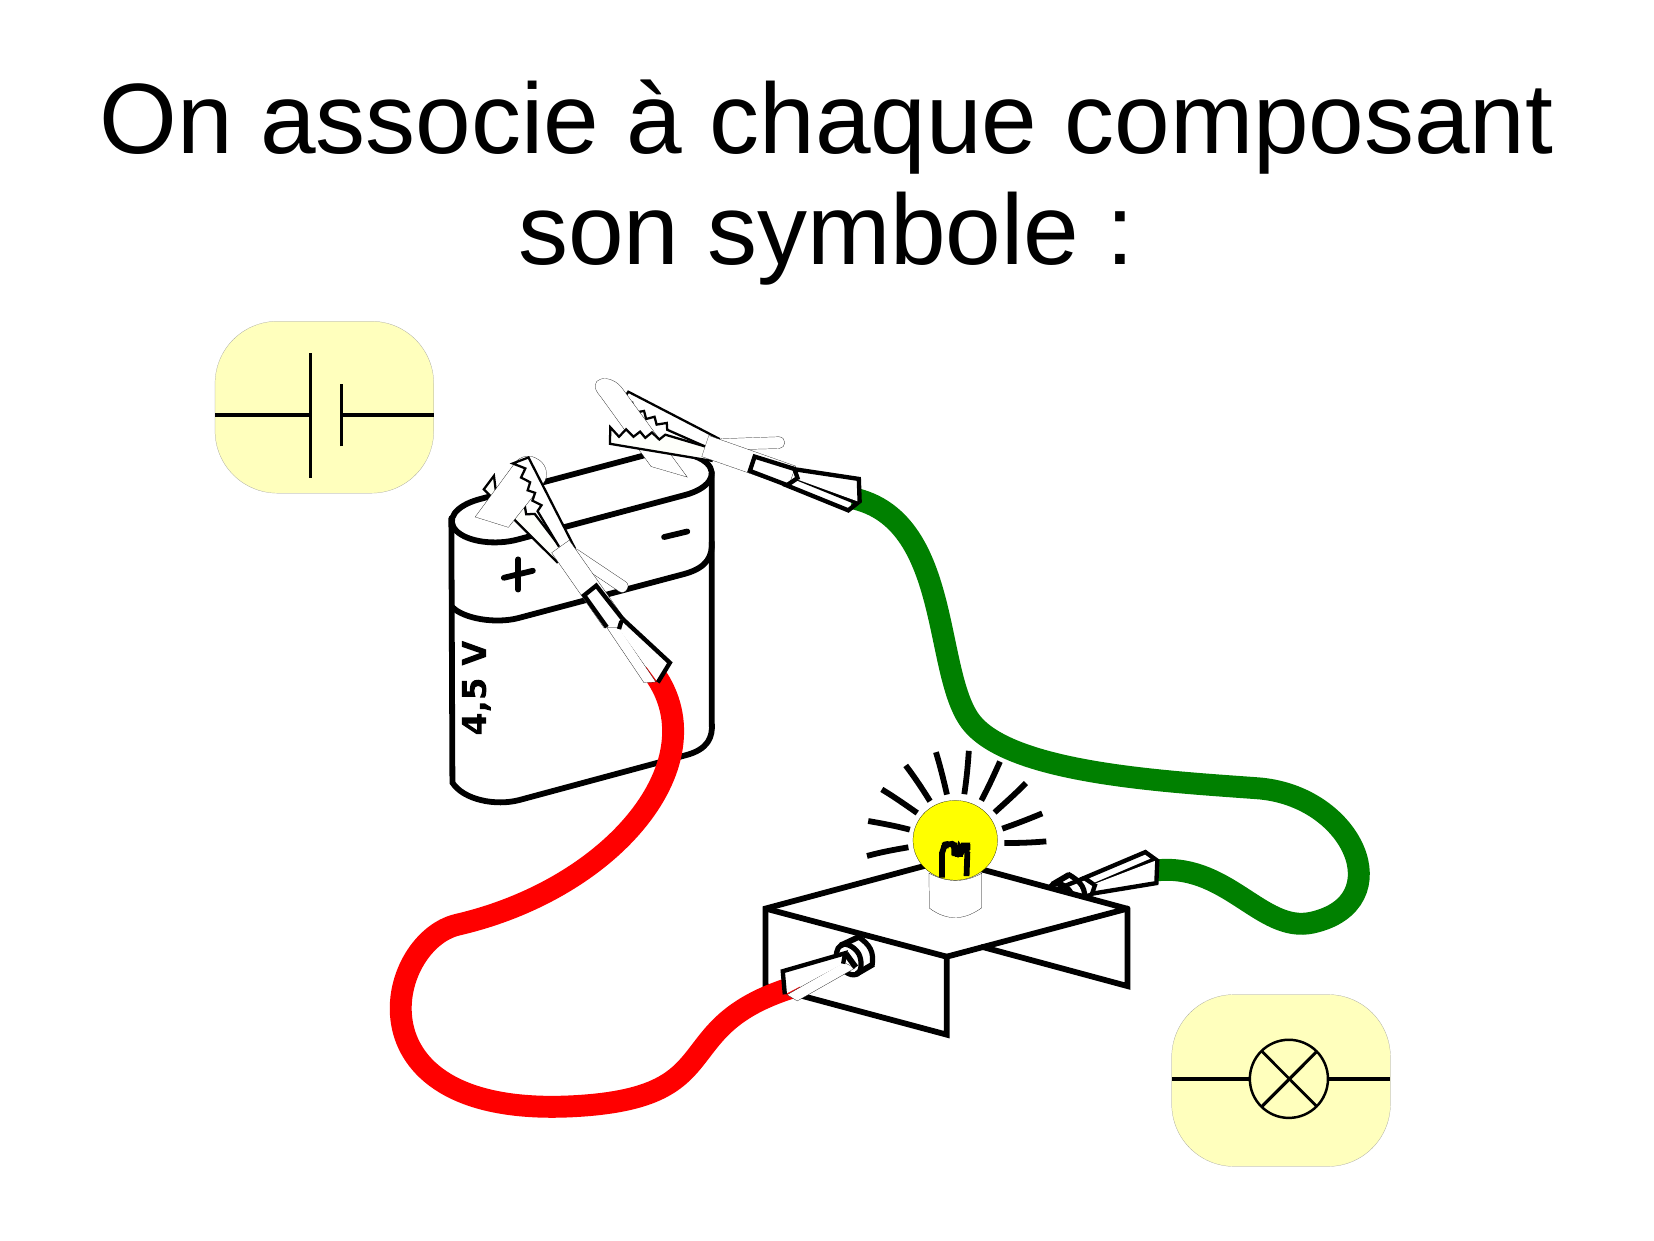

# On associe à chaque composant son symbole :